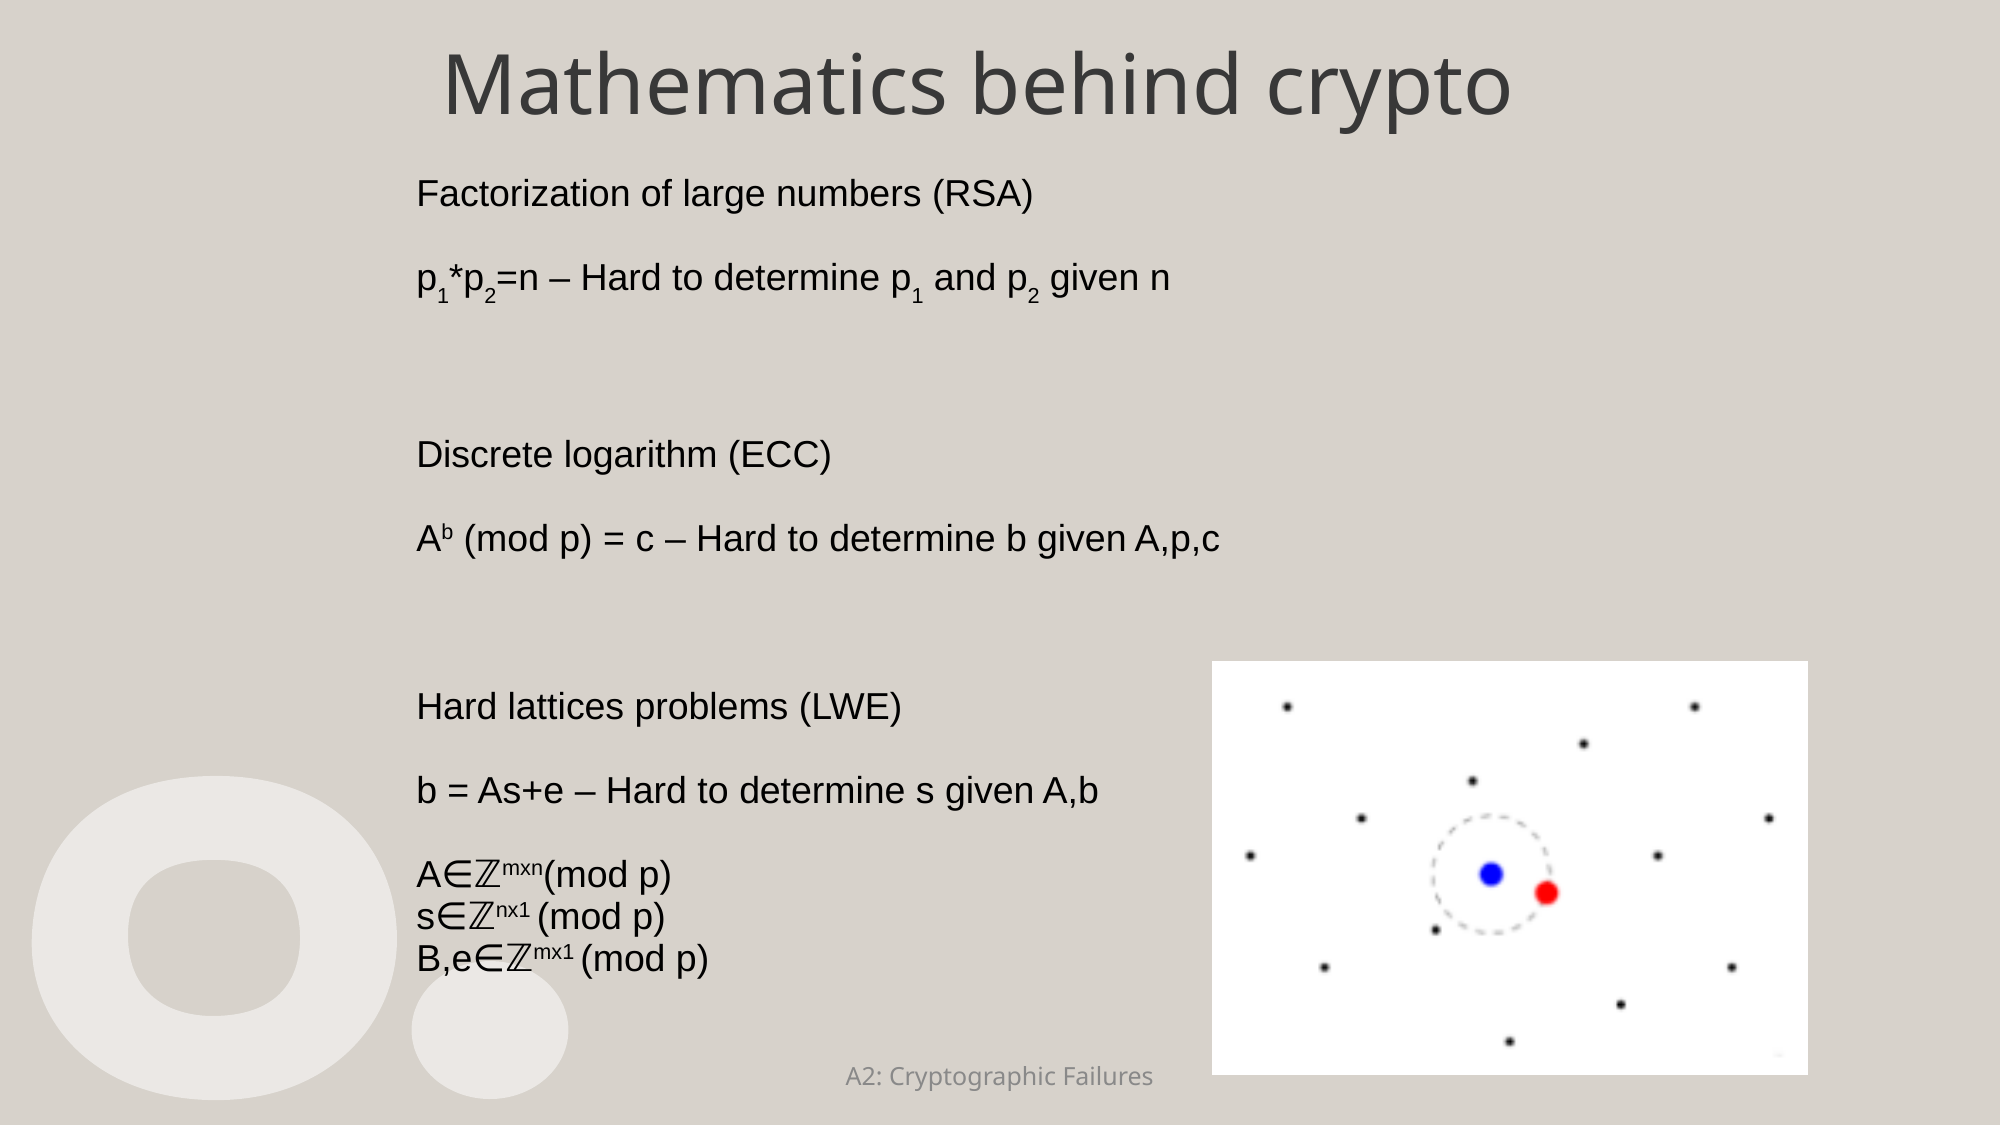

Mathematics behind crypto
Factorization of large numbers (RSA)
p1*p2=n – Hard to determine p1 and p2 given n
Discrete logarithm (ECC)
Ab (mod p) = c – Hard to determine b given A,p,c
Hard lattices problems (LWE)
b = As+e – Hard to determine s given A,b
A∈ℤmxn(mod p)
s∈ℤnx1 (mod p)
B,e∈ℤmx1 (mod p)
#
A2: Cryptographic Failures